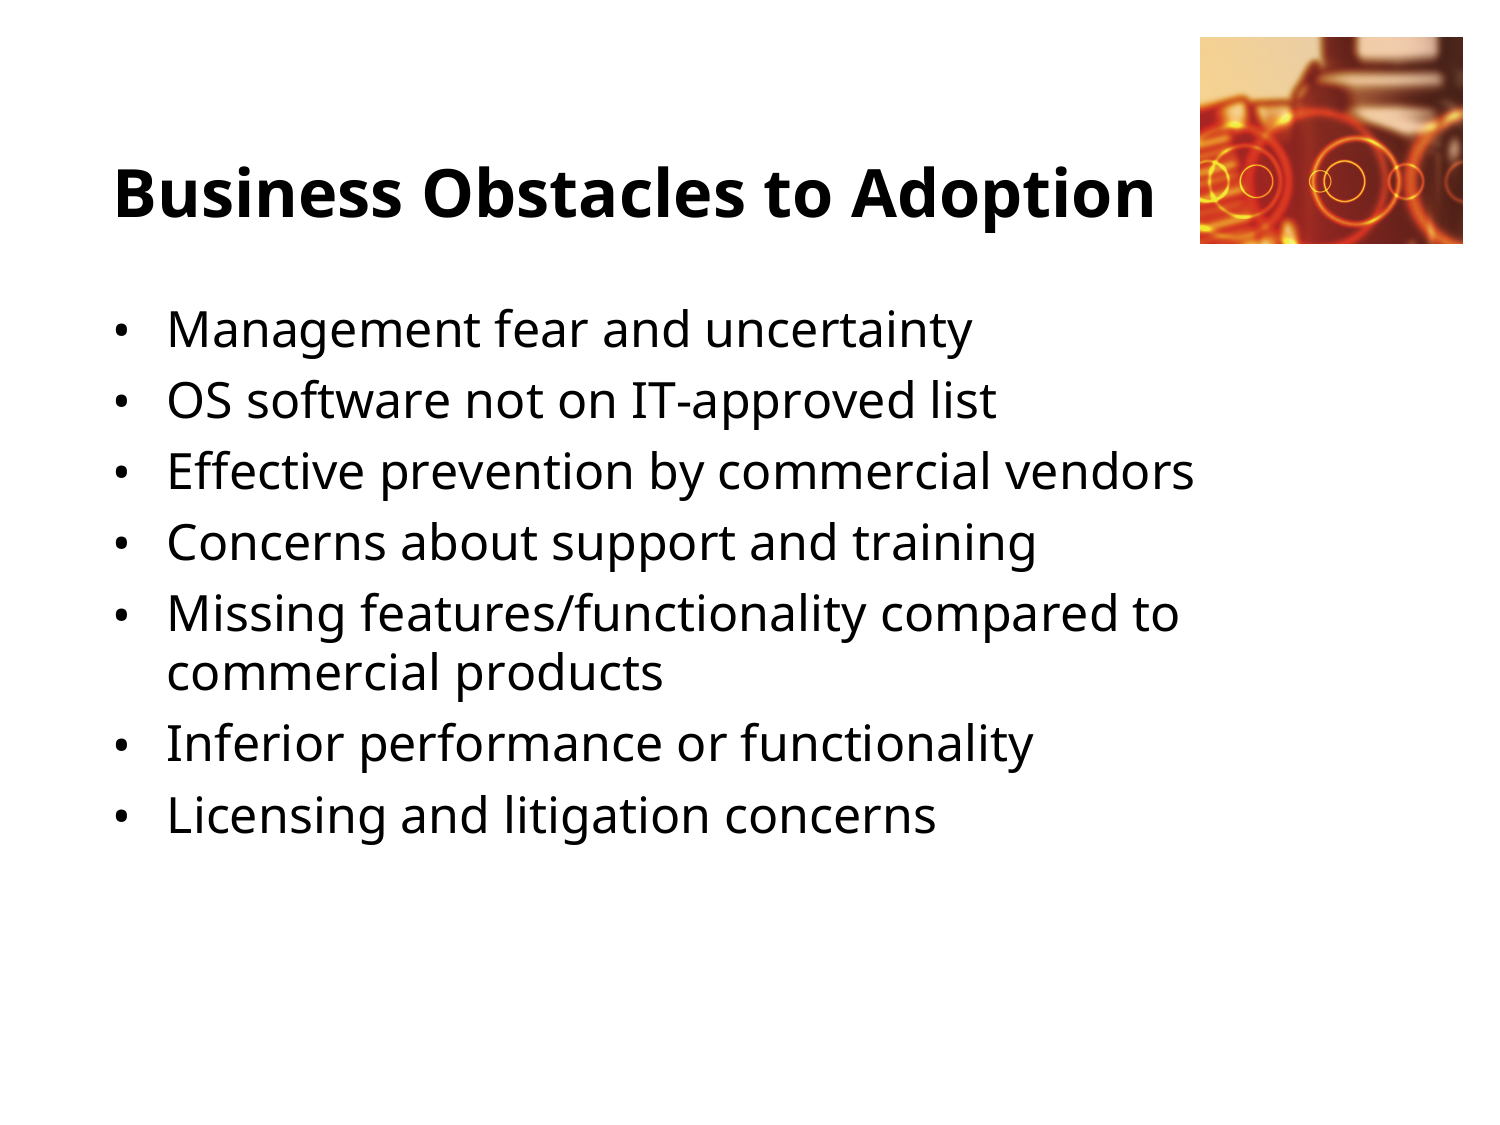

# Business Obstacles to Adoption
Management fear and uncertainty
OS software not on IT-approved list
Effective prevention by commercial vendors
Concerns about support and training
Missing features/functionality compared to commercial products
Inferior performance or functionality
Licensing and litigation concerns